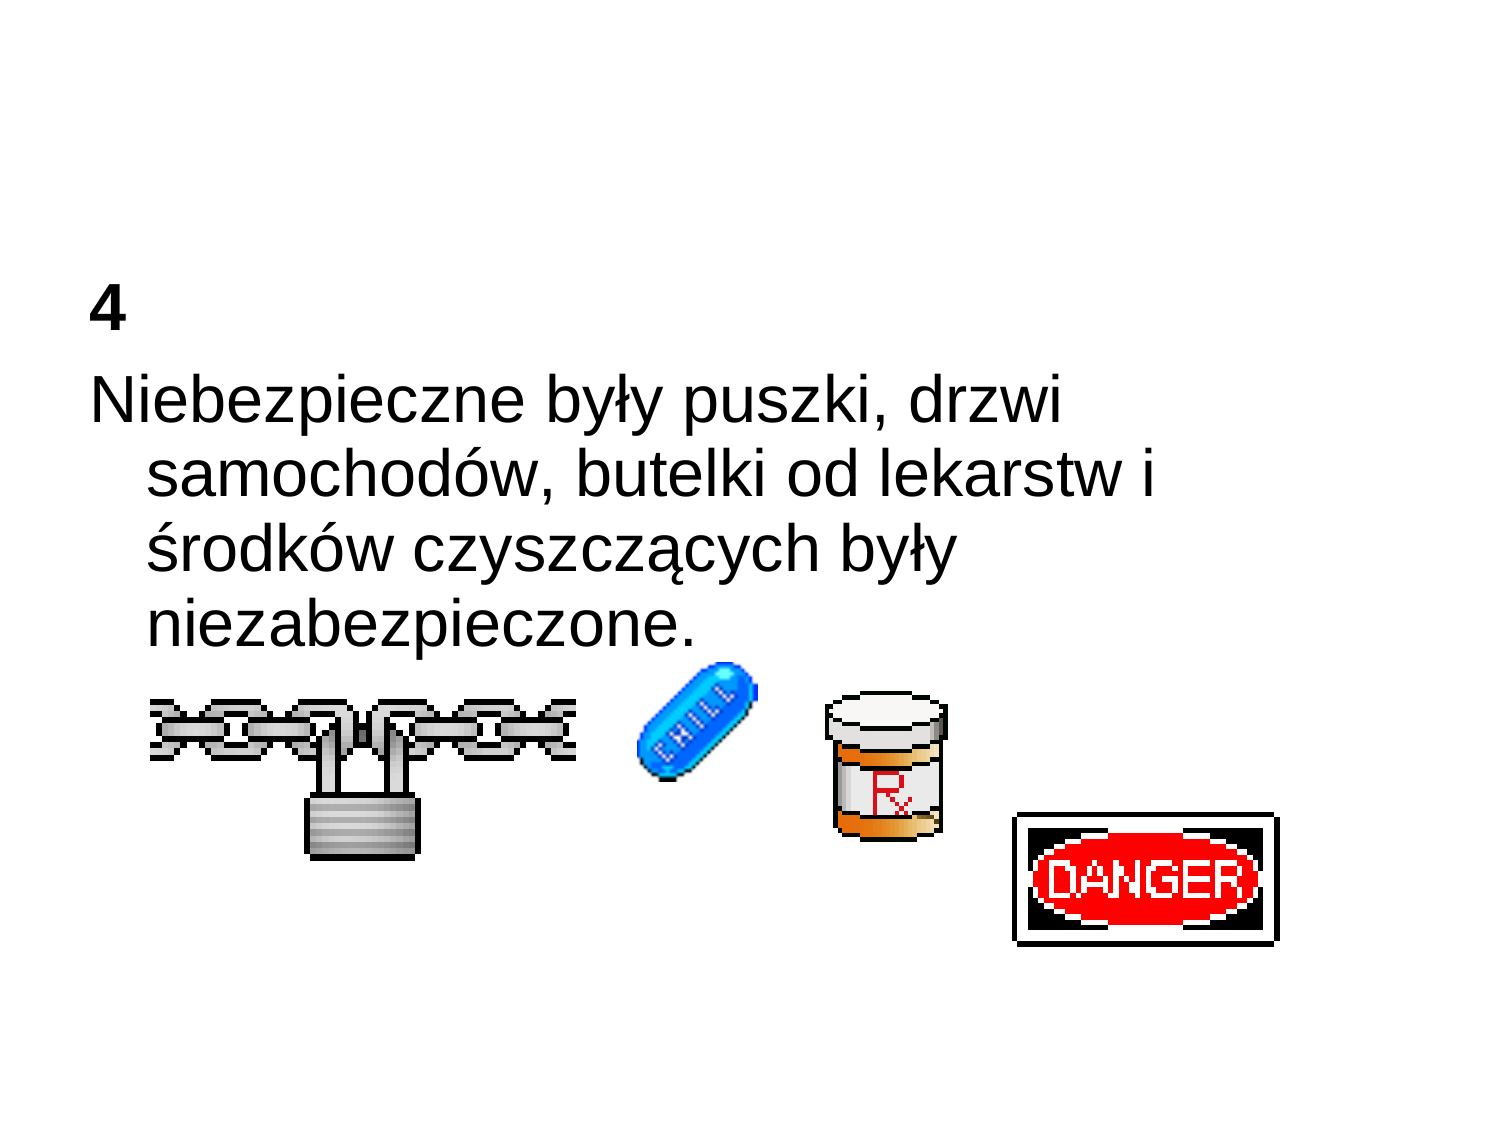

# 4
Niebezpieczne były puszki, drzwi samochodów, butelki od lekarstw i środków czyszczących były niezabezpieczone.